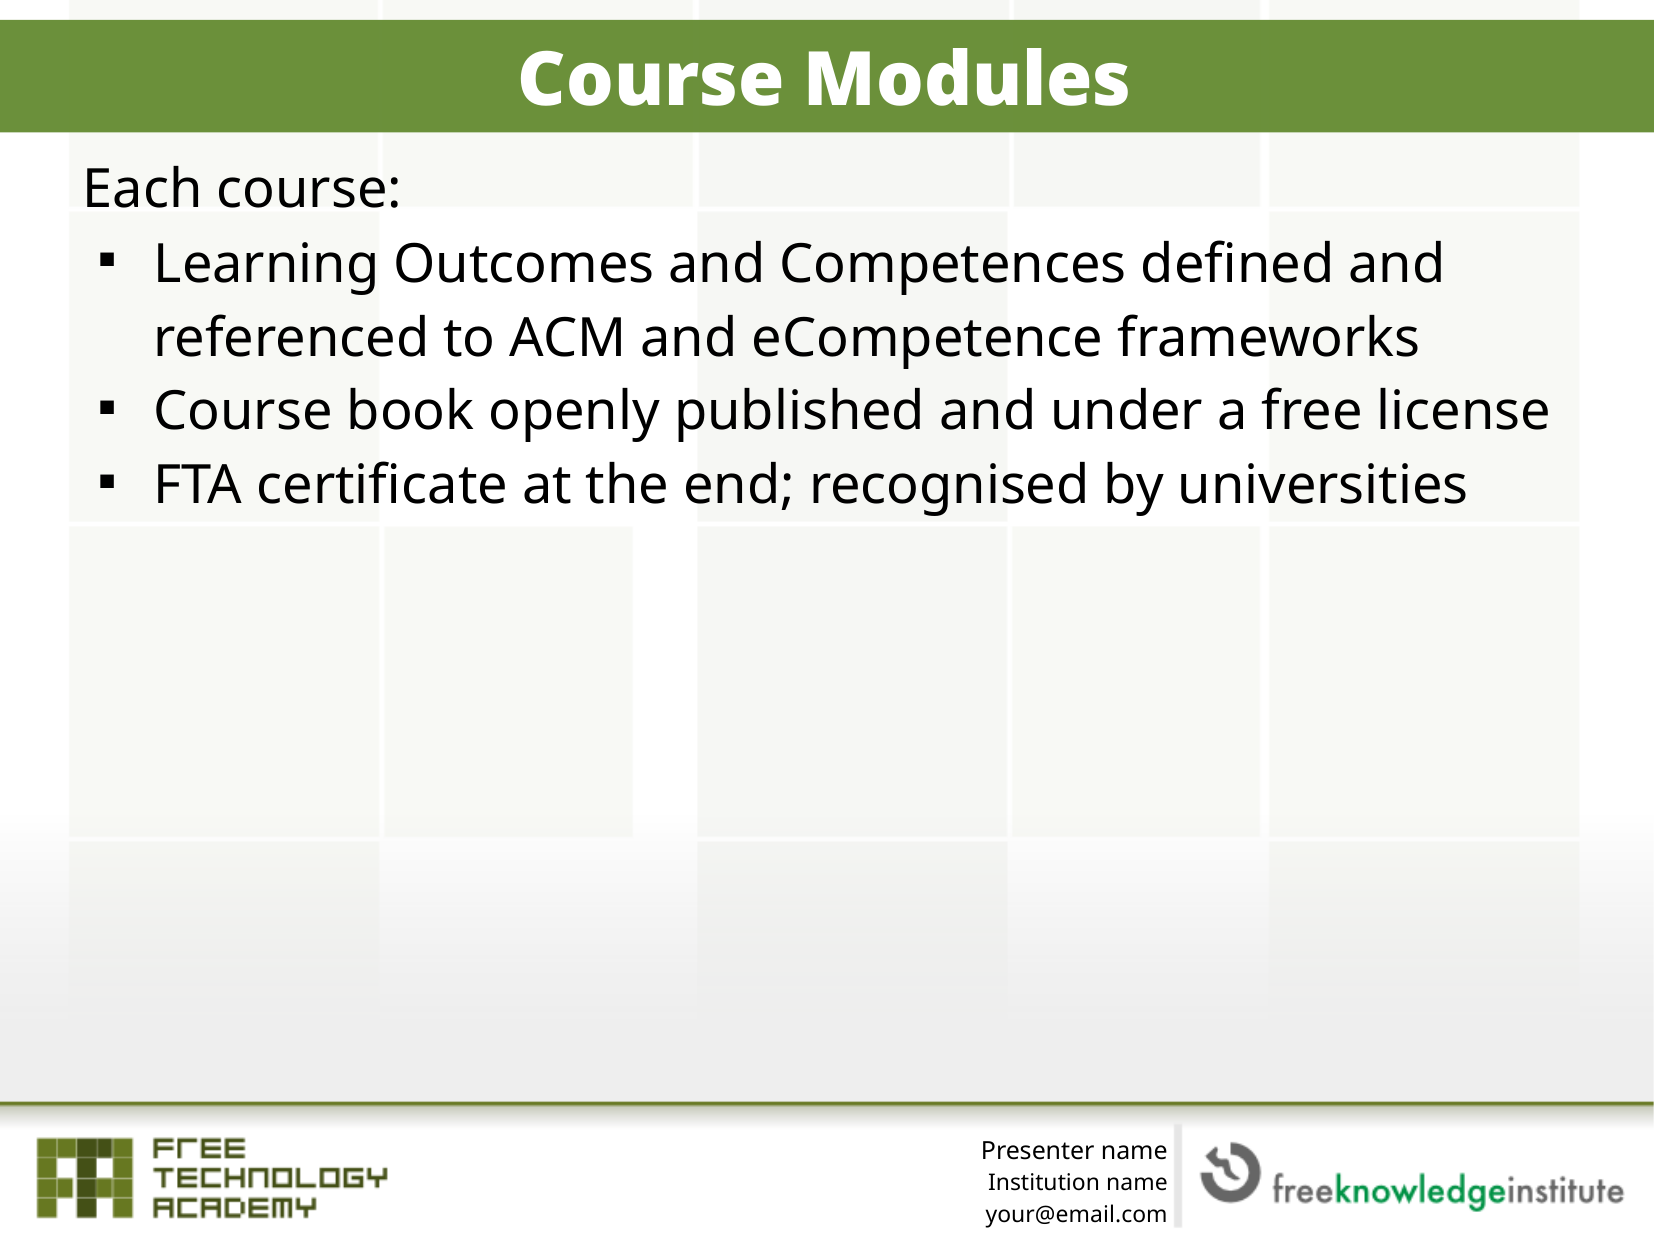

# Course Modules
Each course:
Learning Outcomes and Competences defined and referenced to ACM and eCompetence frameworks
Course book openly published and under a free license
FTA certificate at the end; recognised by universities